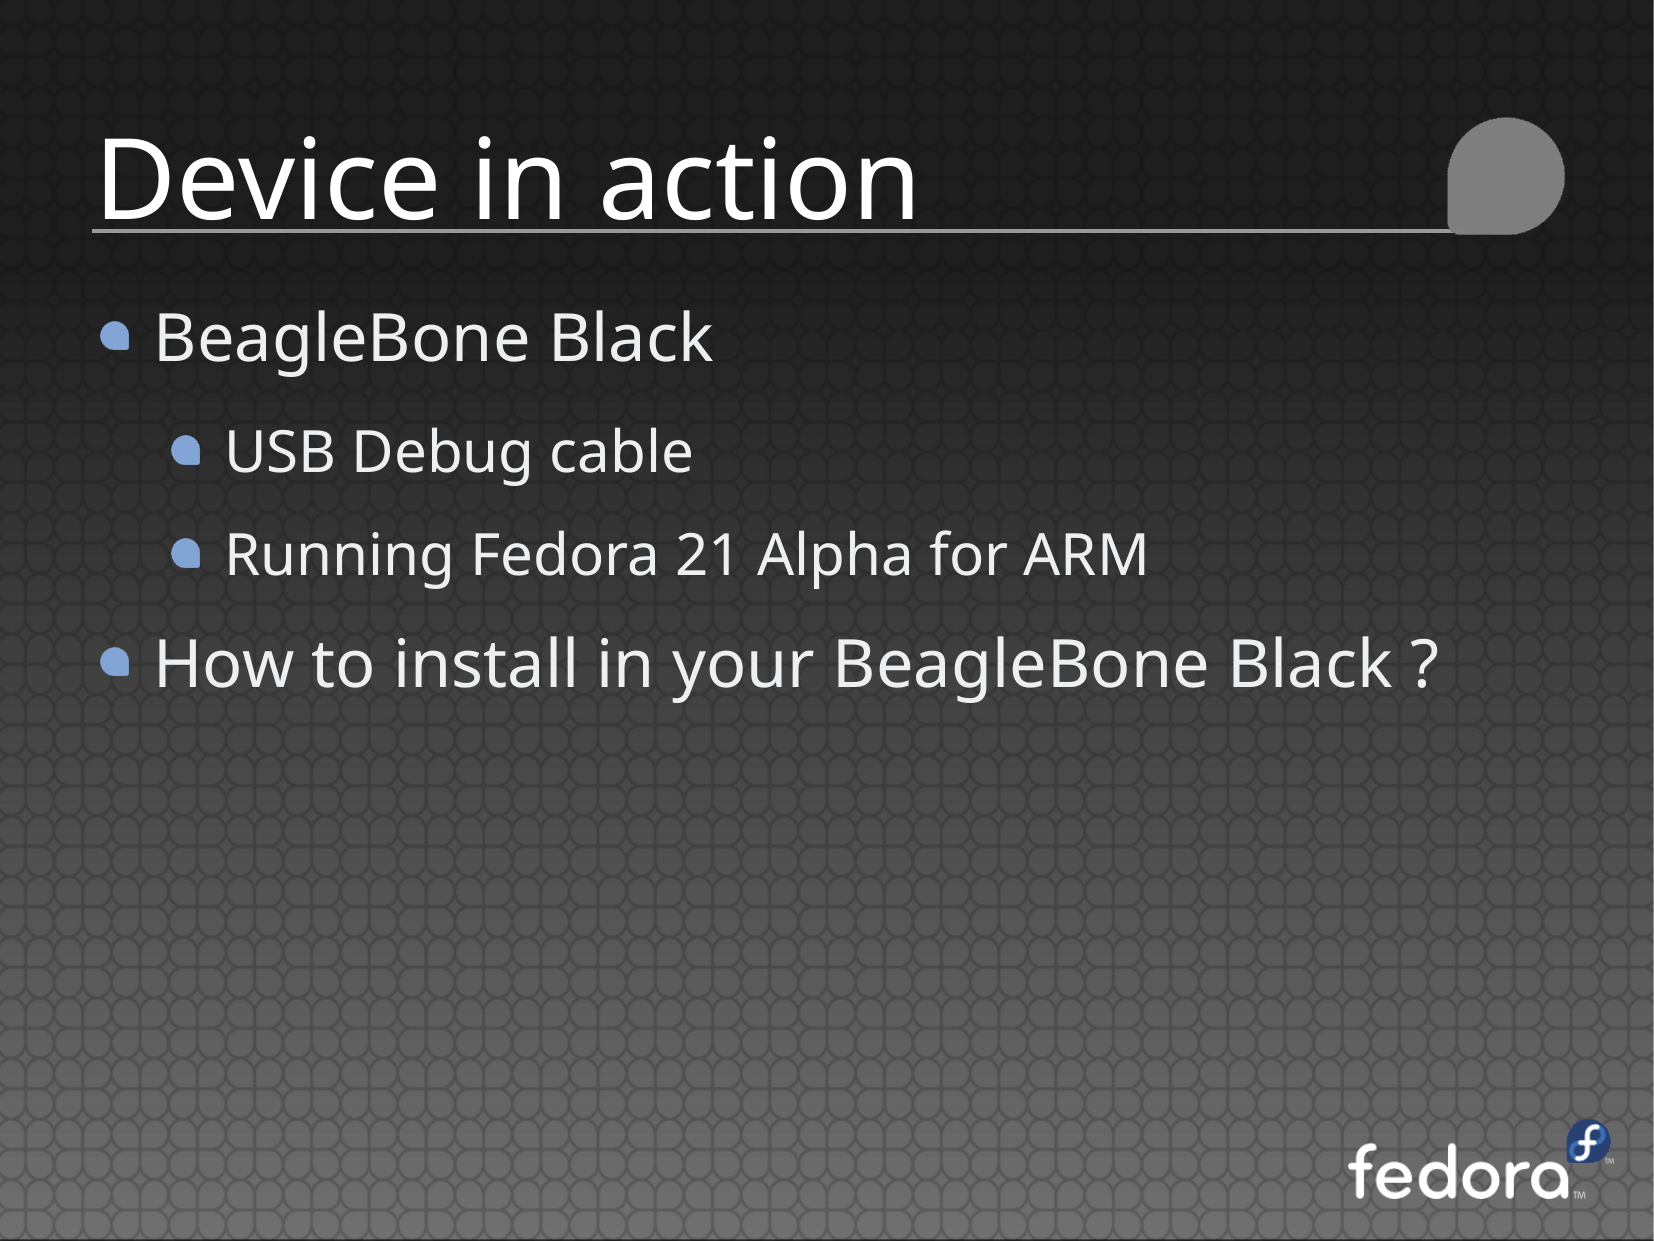

Device in action
# BeagleBone Black
USB Debug cable
Running Fedora 21 Alpha for ARM
How to install in your BeagleBone Black ?